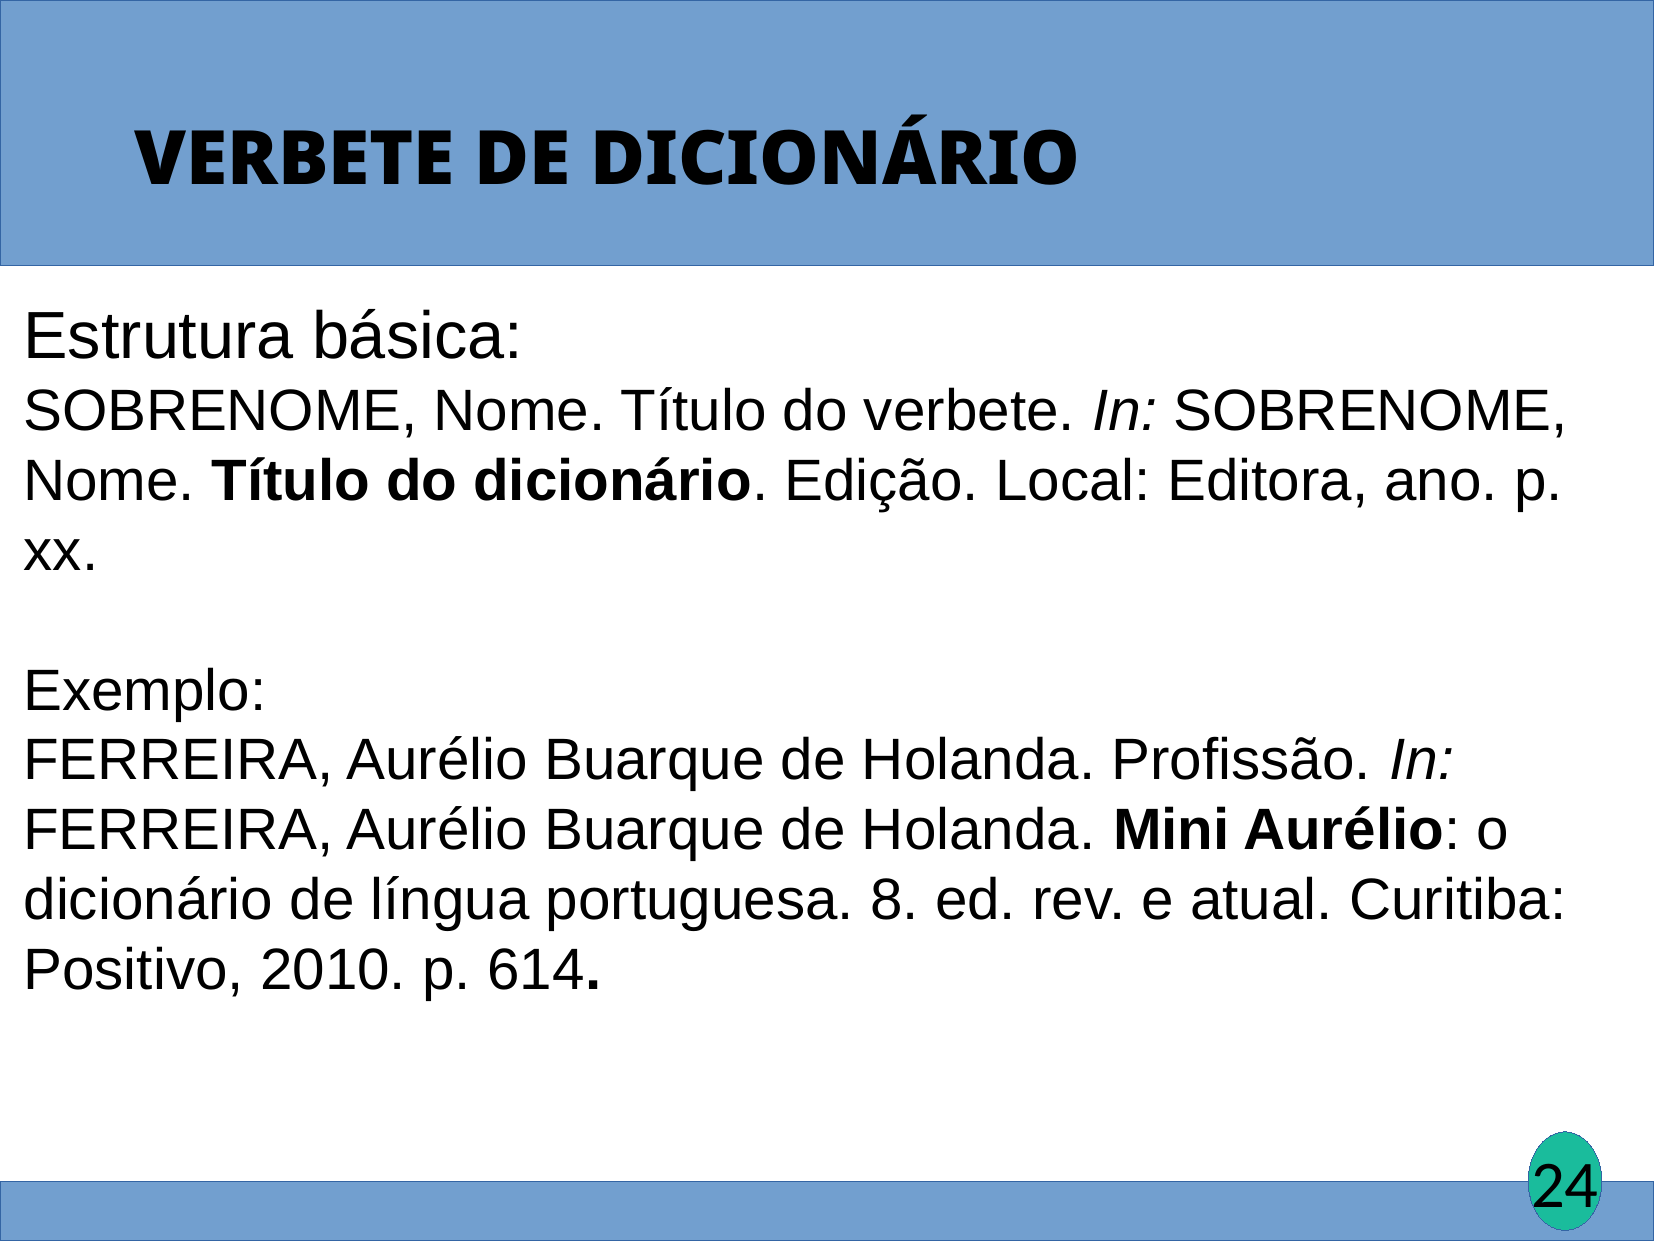

# VERBETE DE DICIONÁRIO
Estrutura básica:
SOBRENOME, Nome. Título do verbete. In: SOBRENOME, Nome. Título do dicionário. Edição. Local: Editora, ano. p. xx.
Exemplo:
FERREIRA, Aurélio Buarque de Holanda. Profissão. In: FERREIRA, Aurélio Buarque de Holanda. Mini Aurélio: o dicionário de língua portuguesa. 8. ed. rev. e atual. Curitiba: Positivo, 2010. p. 614.